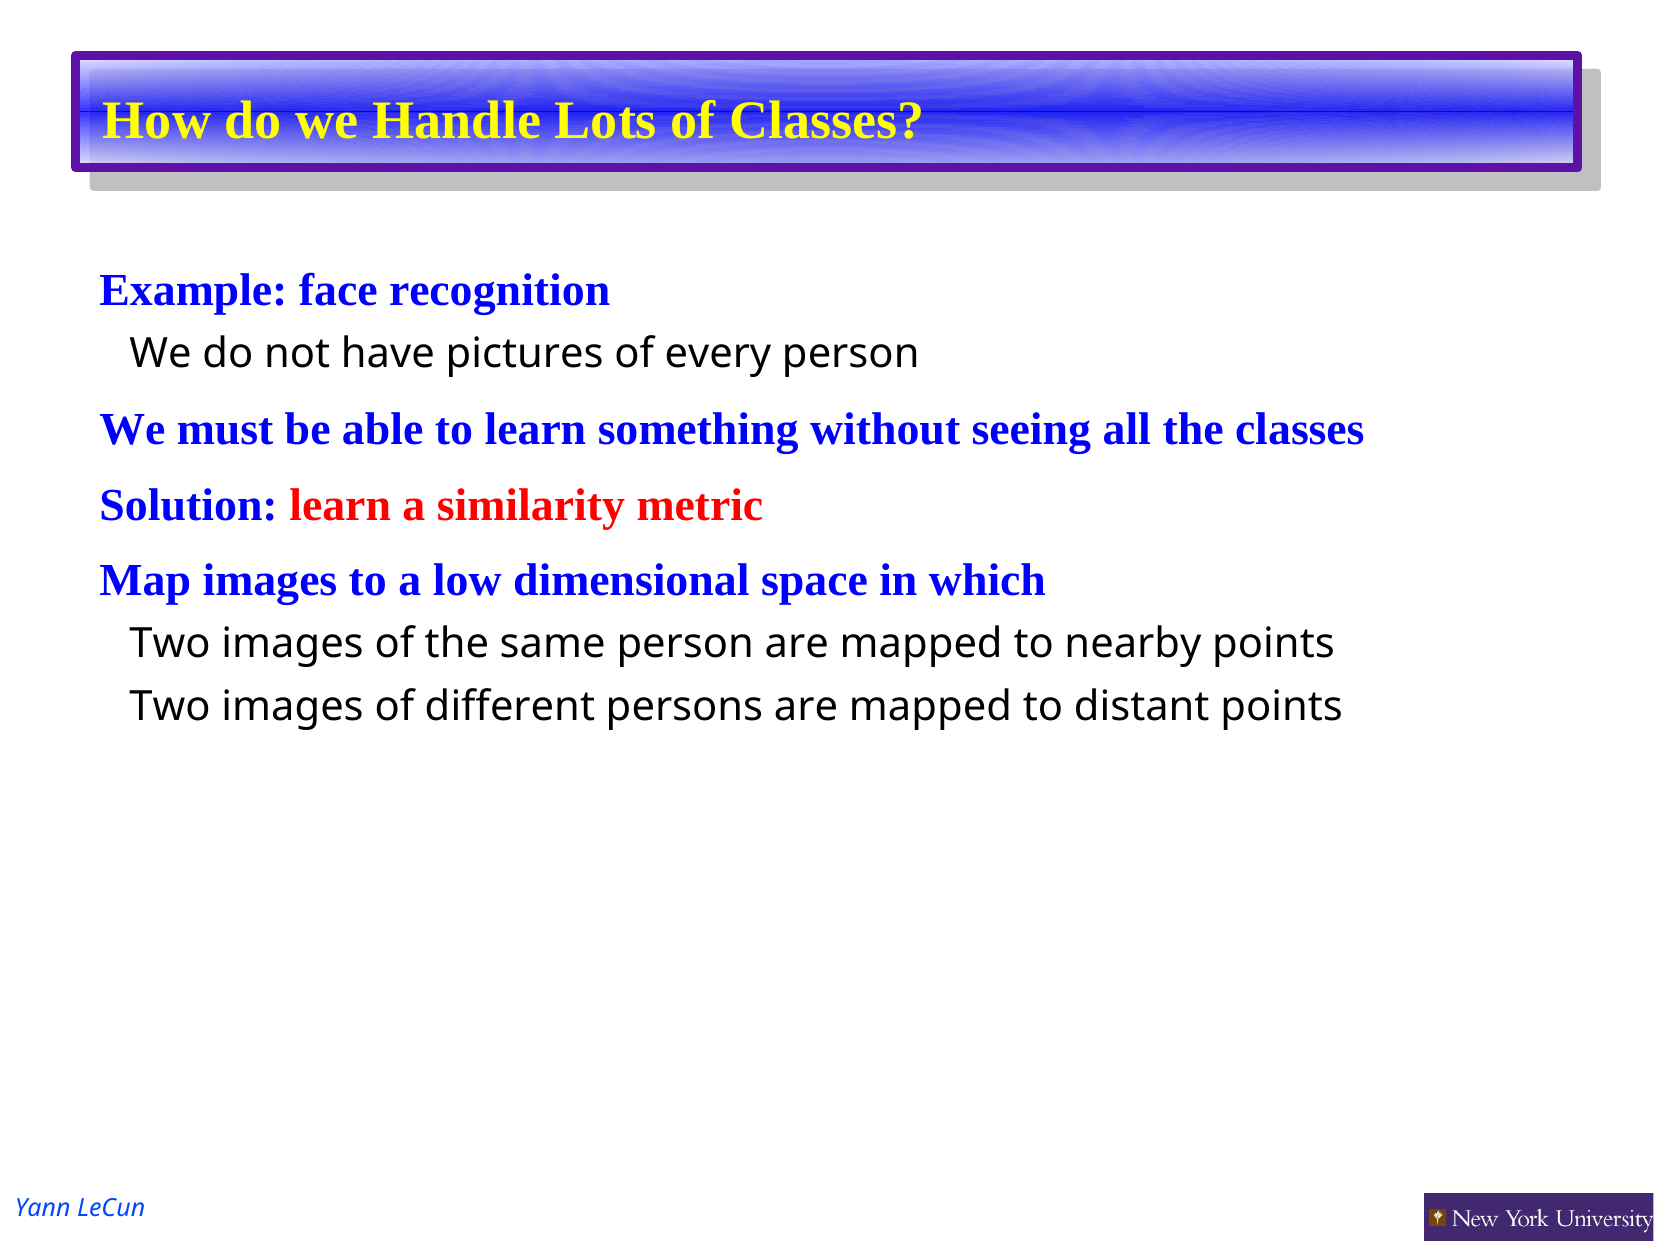

# How do we Handle Lots of Classes?
Example: face recognition
We do not have pictures of every person
We must be able to learn something without seeing all the classes
Solution: learn a similarity metric
Map images to a low dimensional space in which
Two images of the same person are mapped to nearby points
Two images of different persons are mapped to distant points